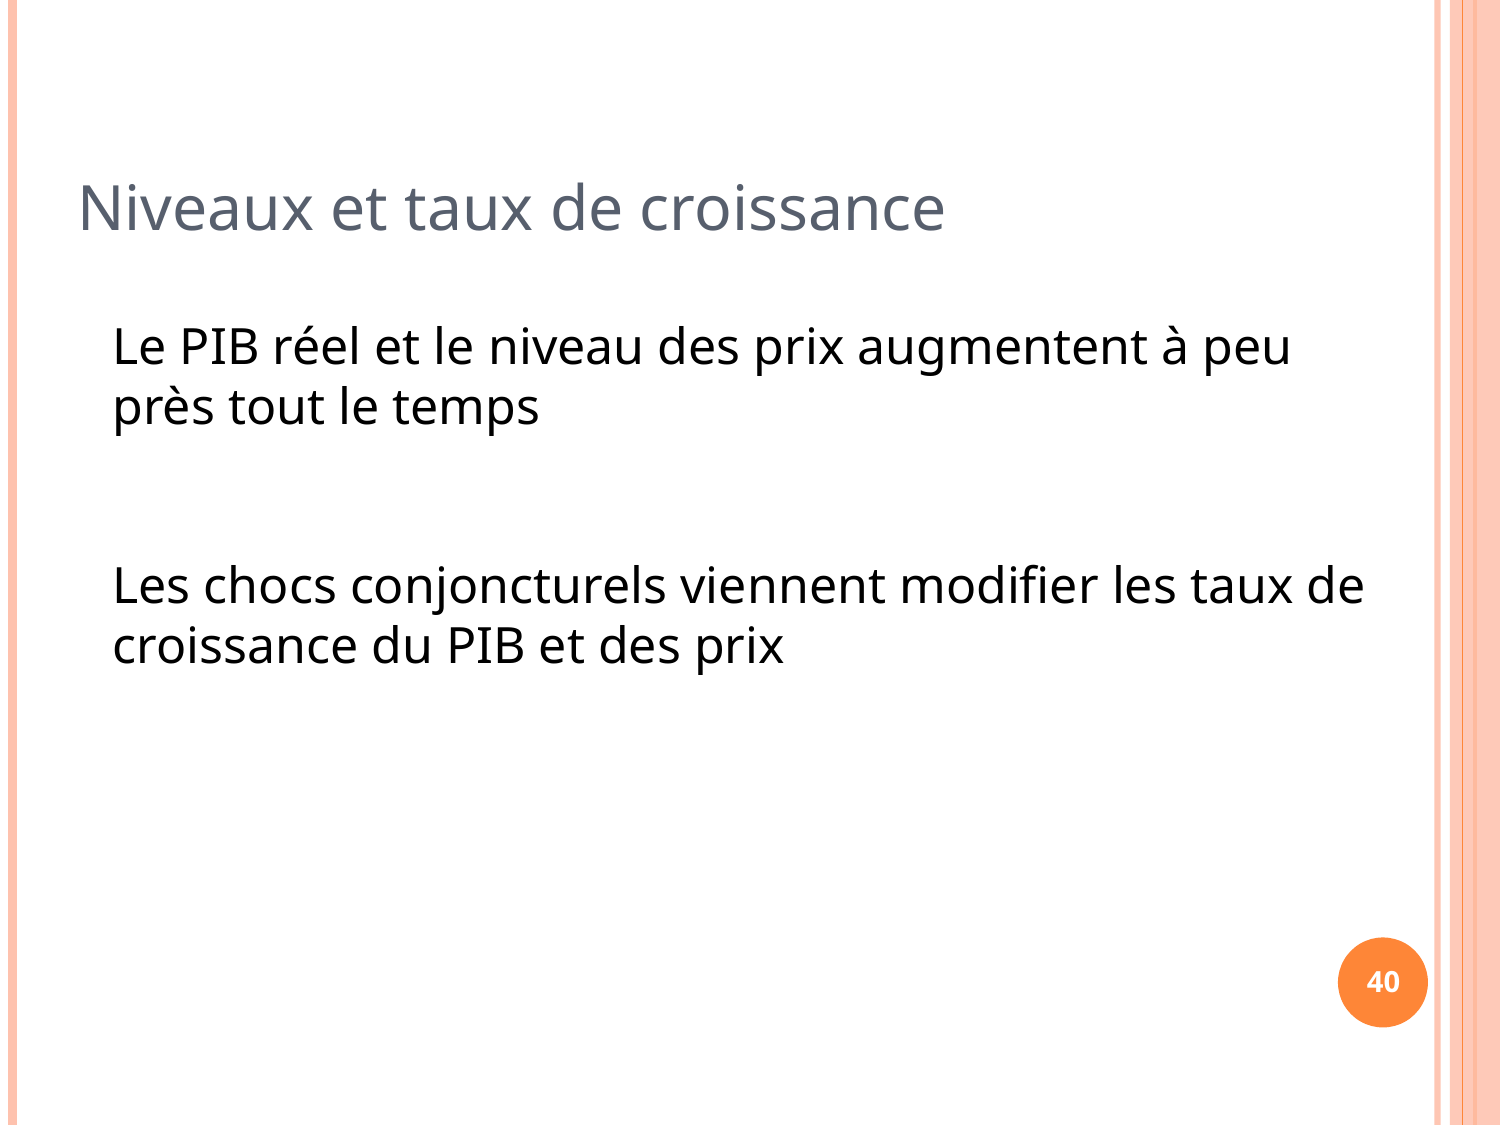

# Niveaux et taux de croissance
Le PIB réel et le niveau des prix augmentent à peu près tout le temps
Les chocs conjoncturels viennent modifier les taux de croissance du PIB et des prix